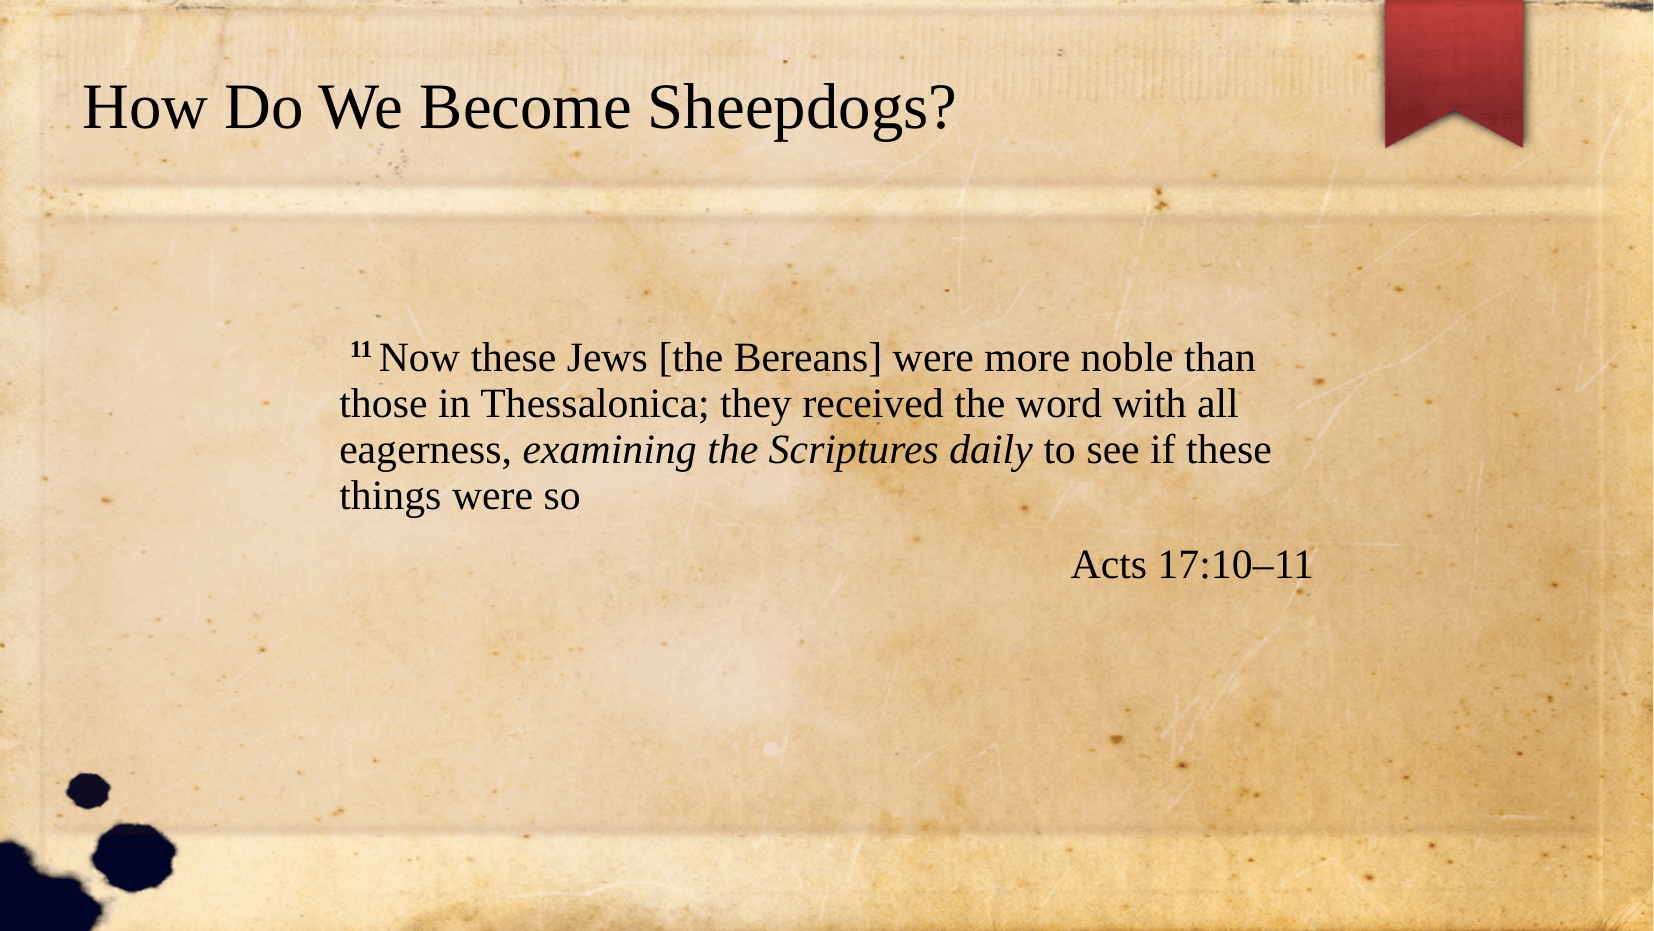

# How Do We Become Sheepdogs?
 11 Now these Jews [the Bereans] were more noble than those in Thessalonica; they received the word with all eagerness, examining the Scriptures daily to see if these things were so
Acts 17:10–11